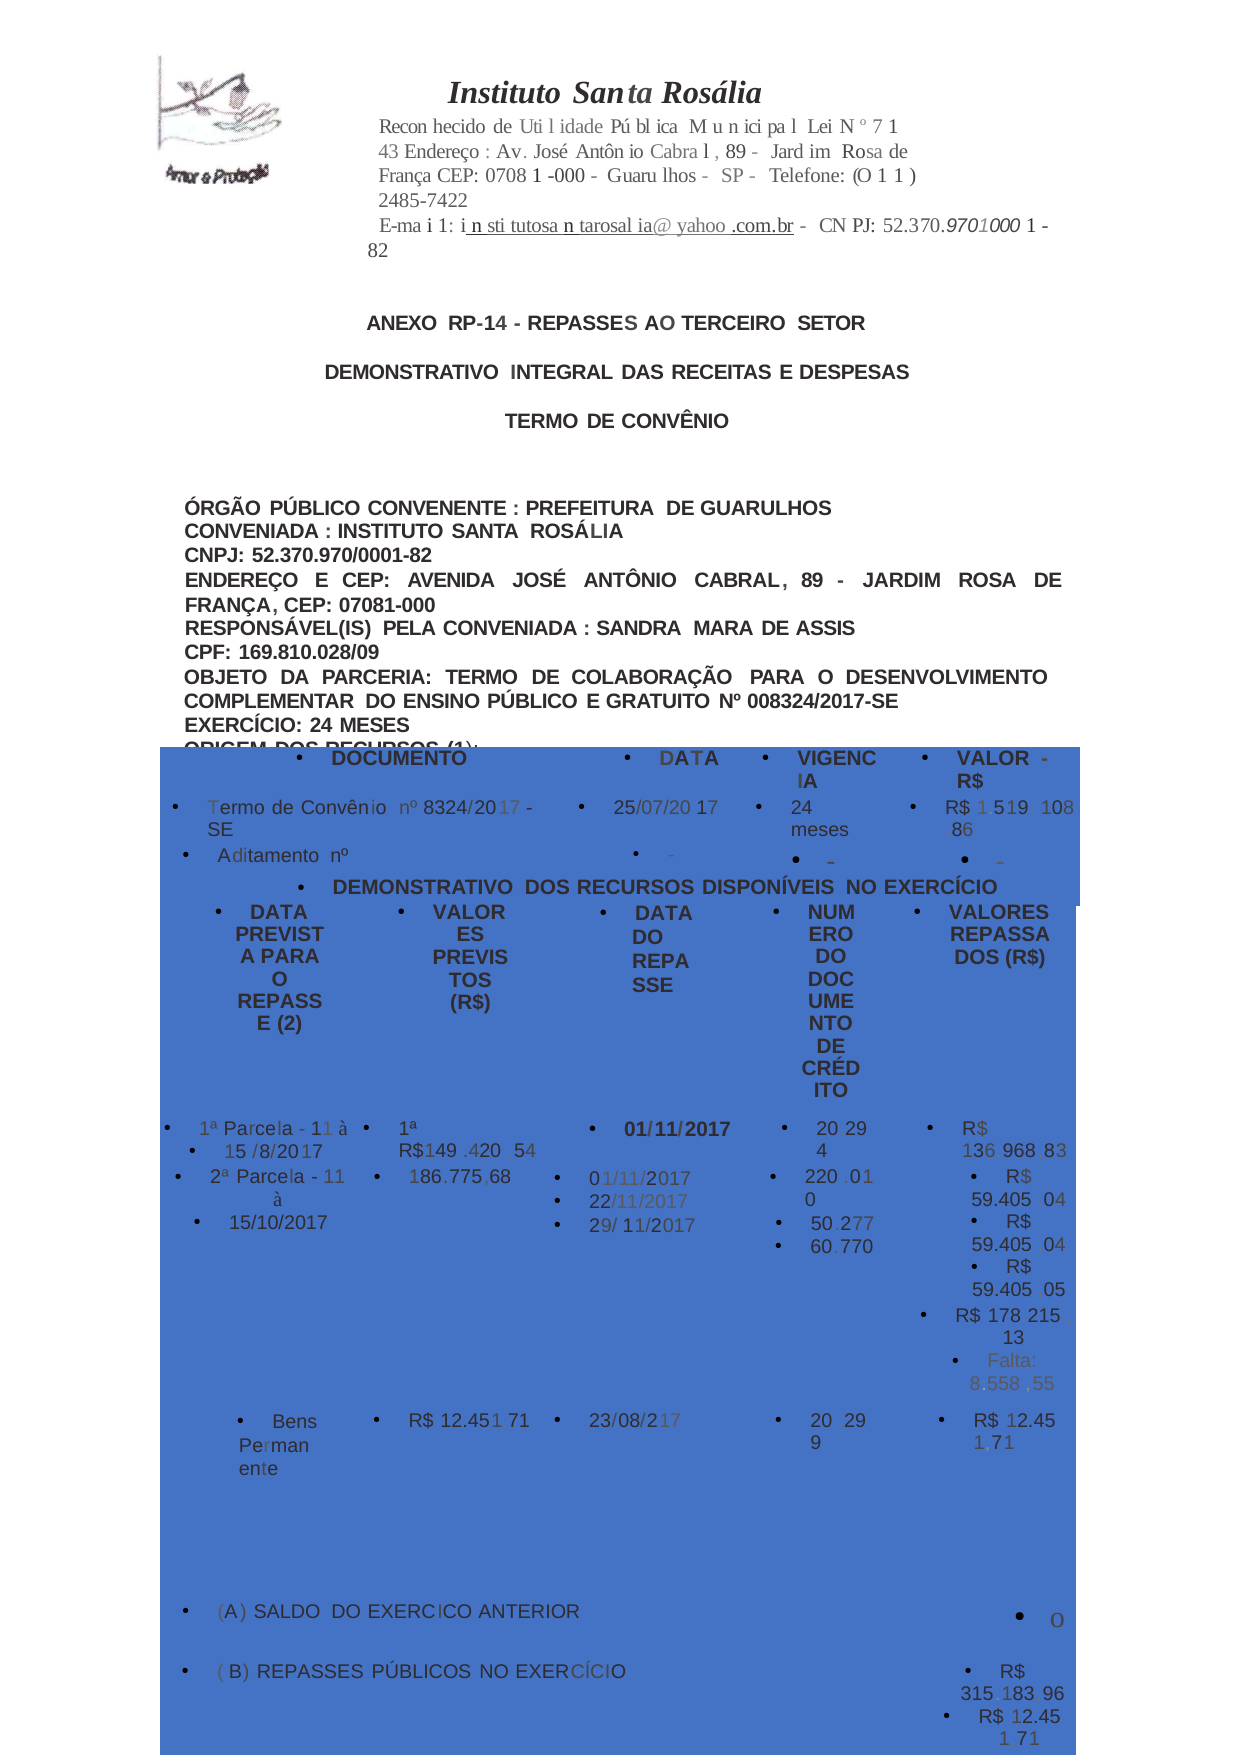

Instituto Santa Rosália
Recon hecido de Uti l idade Pú bl ica M u n ici pa l Lei N º 7 1 43 Endereço : Av. José Antôn io Cabra l , 89 - Jard im Rosa de França CEP: 0708 1 -000 -Guaru lhos - SP - Telefone: (O 1 1 ) 2485-7422
E-ma i 1: i n sti tutosa n tarosal ia@ yahoo .com.br - CN PJ: 52.370.9701000 1 -82
ANEXO RP-14 - REPASSES AO TERCEIRO SETOR DEMONSTRATIVO INTEGRAL DAS RECEITAS E DESPESAS TERMO DE CONVÊNIO
ÓRGÃO PÚBLICO CONVENENTE : PREFEITURA DE GUARULHOS CONVENIADA : INSTITUTO SANTA ROSÁLIA
CNPJ: 52.370.970/0001-82
ENDEREÇO E CEP: AVENIDA JOSÉ ANTÔNIO CABRAL, 89 - JARDIM ROSA DE FRANÇA, CEP: 07081-000
RESPONSÁVEL(IS) PELA CONVENIADA : SANDRA MARA DE ASSIS
CPF: 169.810.028/09
OBJETO DA PARCERIA: TERMO DE COLABORAÇÃO PARA O DESENVOLVIMENTO COMPLEMENTAR DO ENSINO PÚBLICO E GRATUITO Nº 008324/2017-SE
EXERCÍCIO: 24 MESES ORIGEM DOS RECURSOS (1):
| DOCUMENTO | DATA | VIGENC IA | VALOR - R$ |
| --- | --- | --- | --- |
| Termo de Convênio nº 8324/2017 -SE | 25/07/20 17 | 24 meses | R$ 1.519. 108 ,86 |
| Aditamento nº | - | - | - |
| Aditamento nº | - | - | - |
| DEMONSTRATIVO DOS RECURSOS DISPONÍVEIS NO EXERCÍCIO | | | | |
| --- | --- | --- | --- | --- |
| DATA PREVISTA PARA O REPASSE (2) | VALORES PREVISTOS (R$) | DATA DO REPASSE | NUMERO DO DOCUME NTO DE CRÉDITO | VALORES REPASSADOS (R$) |
| 1ª Parcela - 11 à 15 /8/2017 | 1ª R$149 .420 ,54 | 01/11/2017 | 20.294 | R$ 136.968,83 |
| 2ª Parcela - 11 à 15/10/2017 | 186.775,68 | 01/11/2017 22/11/2017 29/ 11/2017 | 220 .010 50.277 60.770 | R$ 59.405 .04 R$ 59.405 ,04 R$ 59.405 ,05 R$ 178.215 , 13 Falta: 8.558 ,55 |
| Bens Permanente | R$ 12.451,71 | 23/08/217 | 20 .299 | R$ 12.45 1,71 |
| | | | | |
| | | | | |
| (A) SALDO DO EXERCICO ANTERIOR | | | | o |
| ( B) REPASSES PÚBLICOS NO EXERCÍCIO | | | | R$ 315.183,96 R$ 12.45 1,71 |
| (C) RECEITAS COM APLICAÇÕES FINANCEIRAS DOS REPASSES PÚBLICOS | | | | R$ 843,85 |